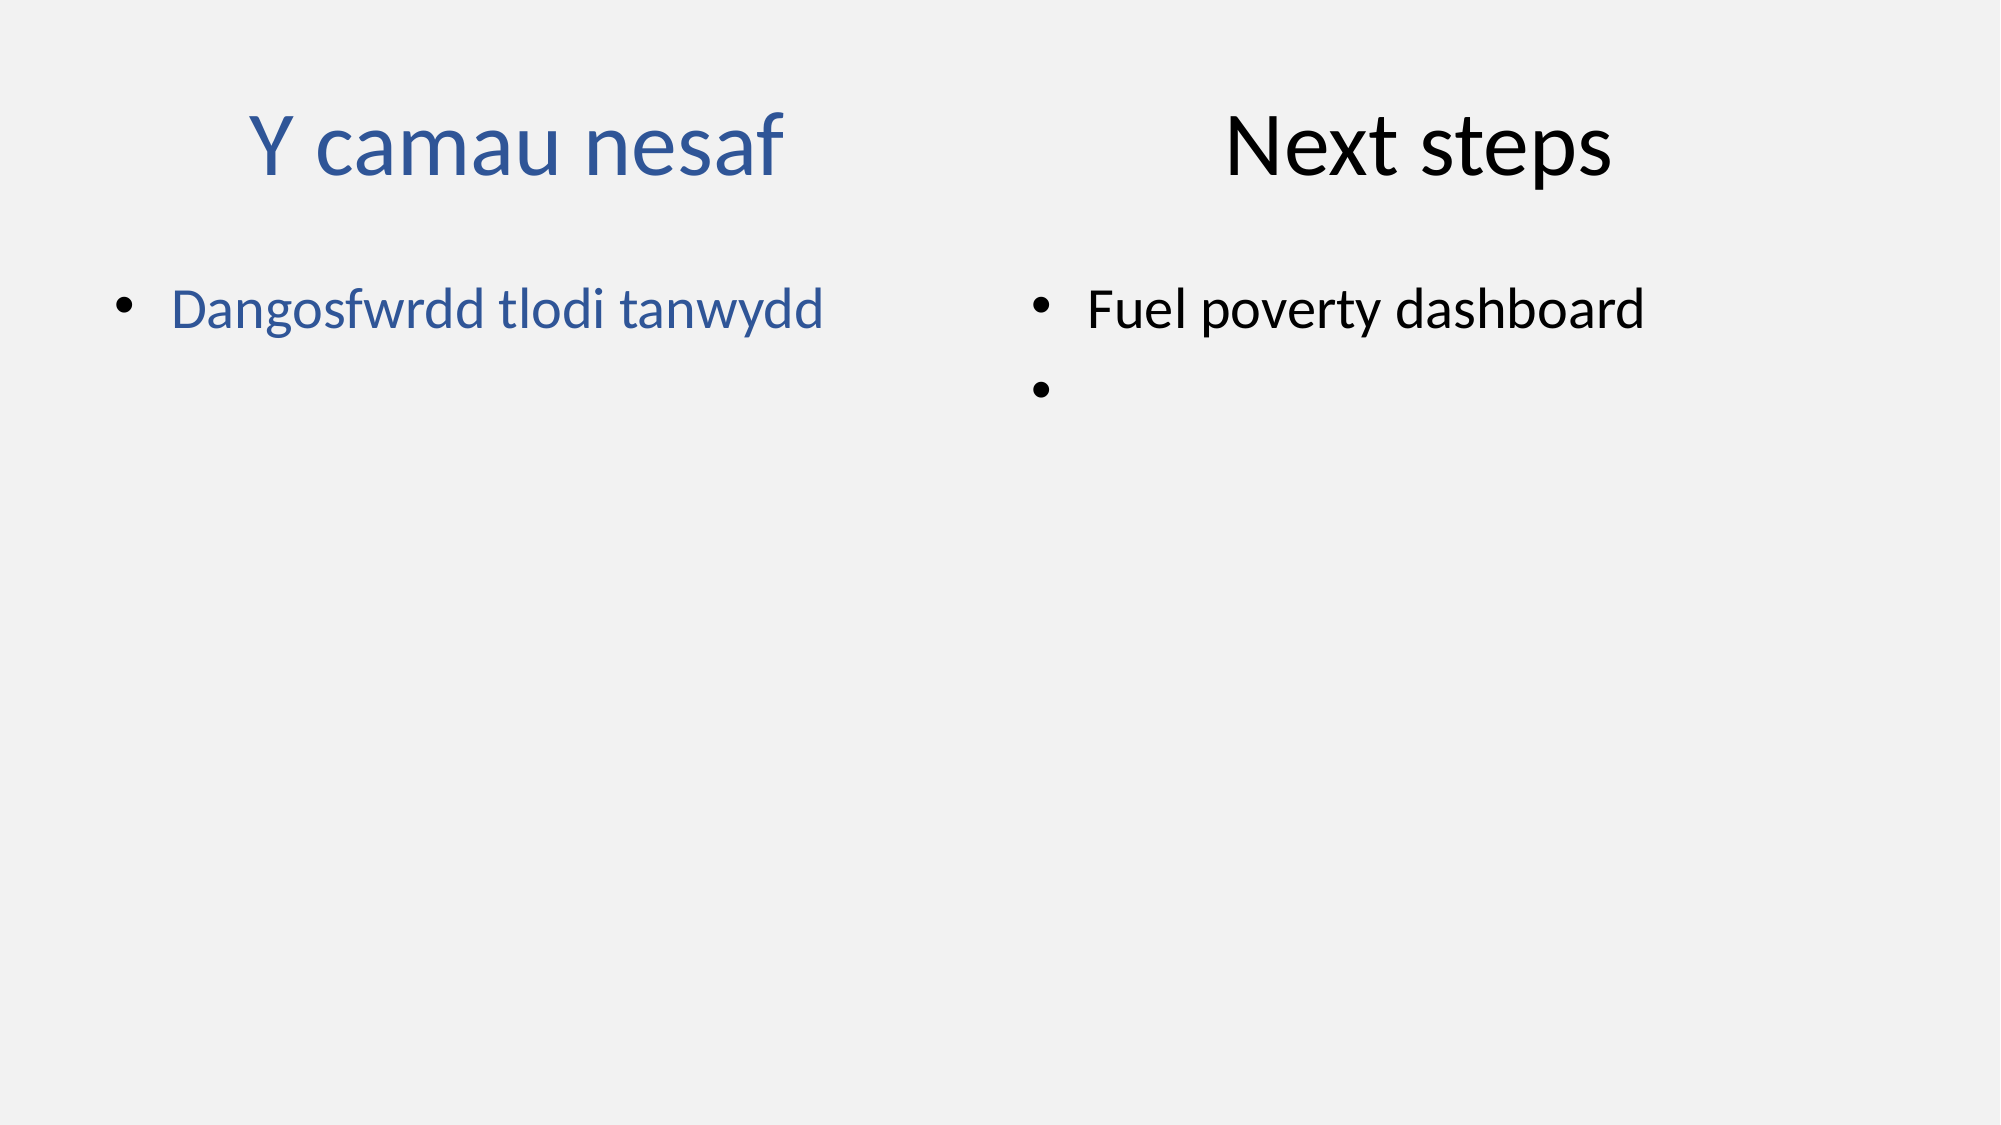

Y camau nesaf
Next steps
Dangosfwrdd tlodi tanwydd
# Fuel poverty dashboard